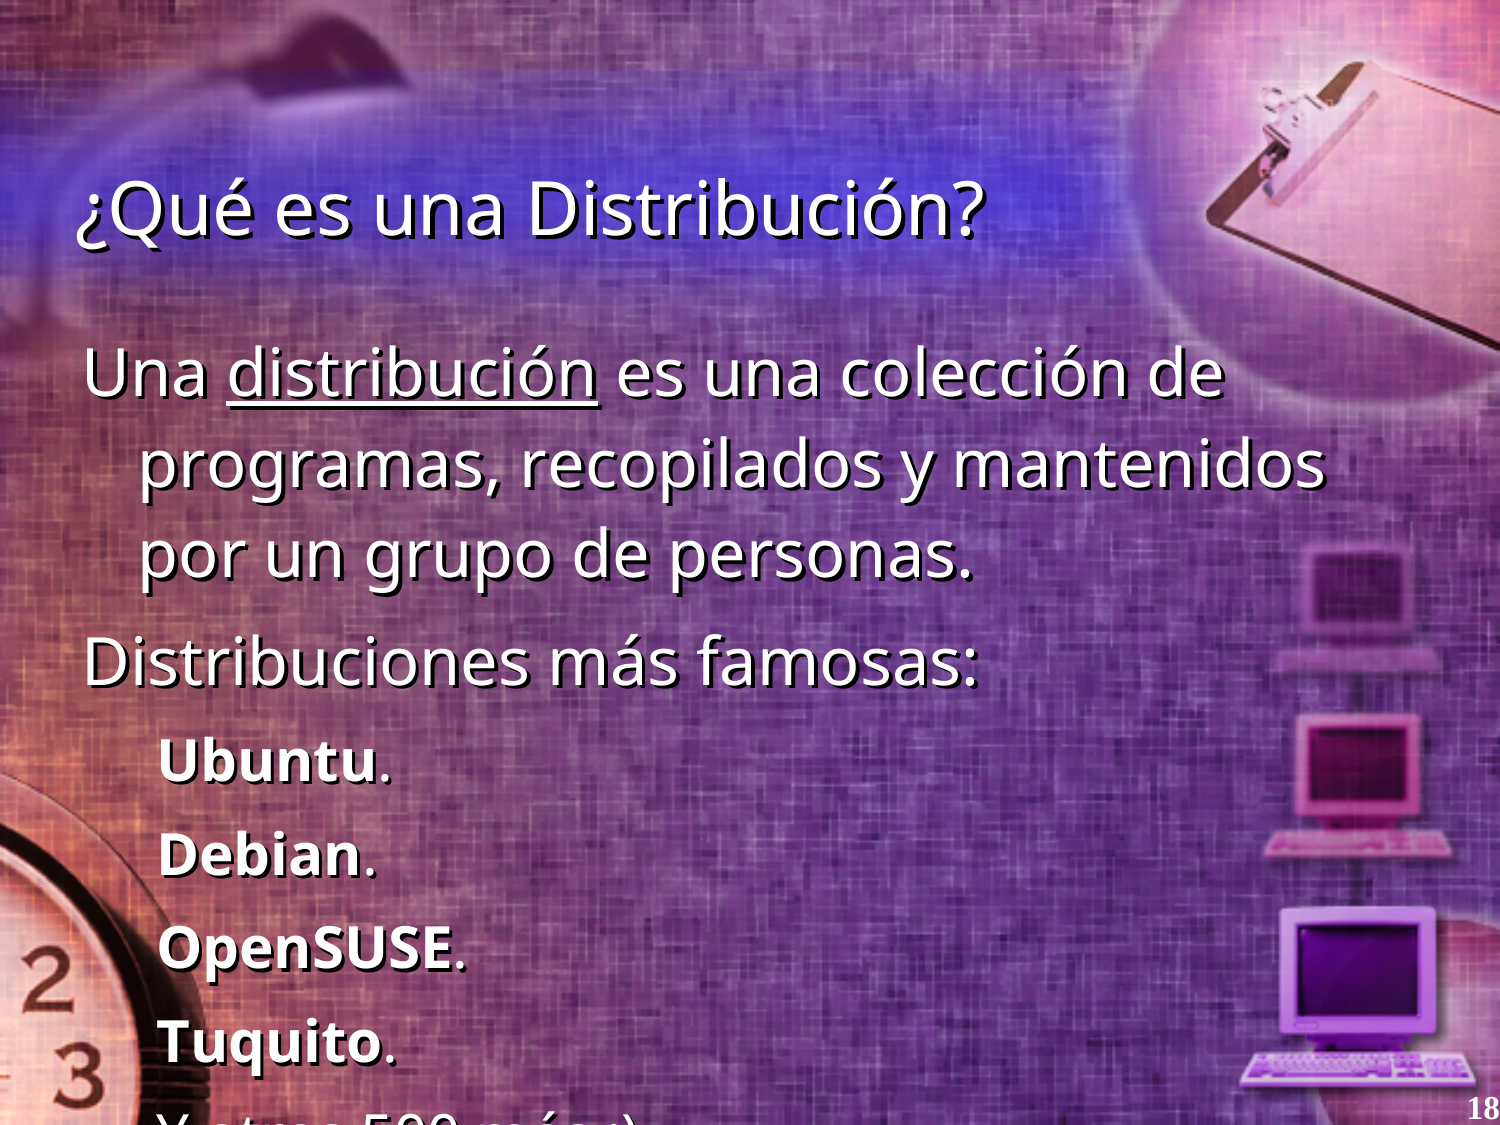

# ¿Qué es una Distribución?
Una distribución es una colección de programas, recopilados y mantenidos por un grupo de personas.
Distribuciones más famosas:
Ubuntu.
Debian.
OpenSUSE.
Tuquito.
Y otras 500 más ;)
18